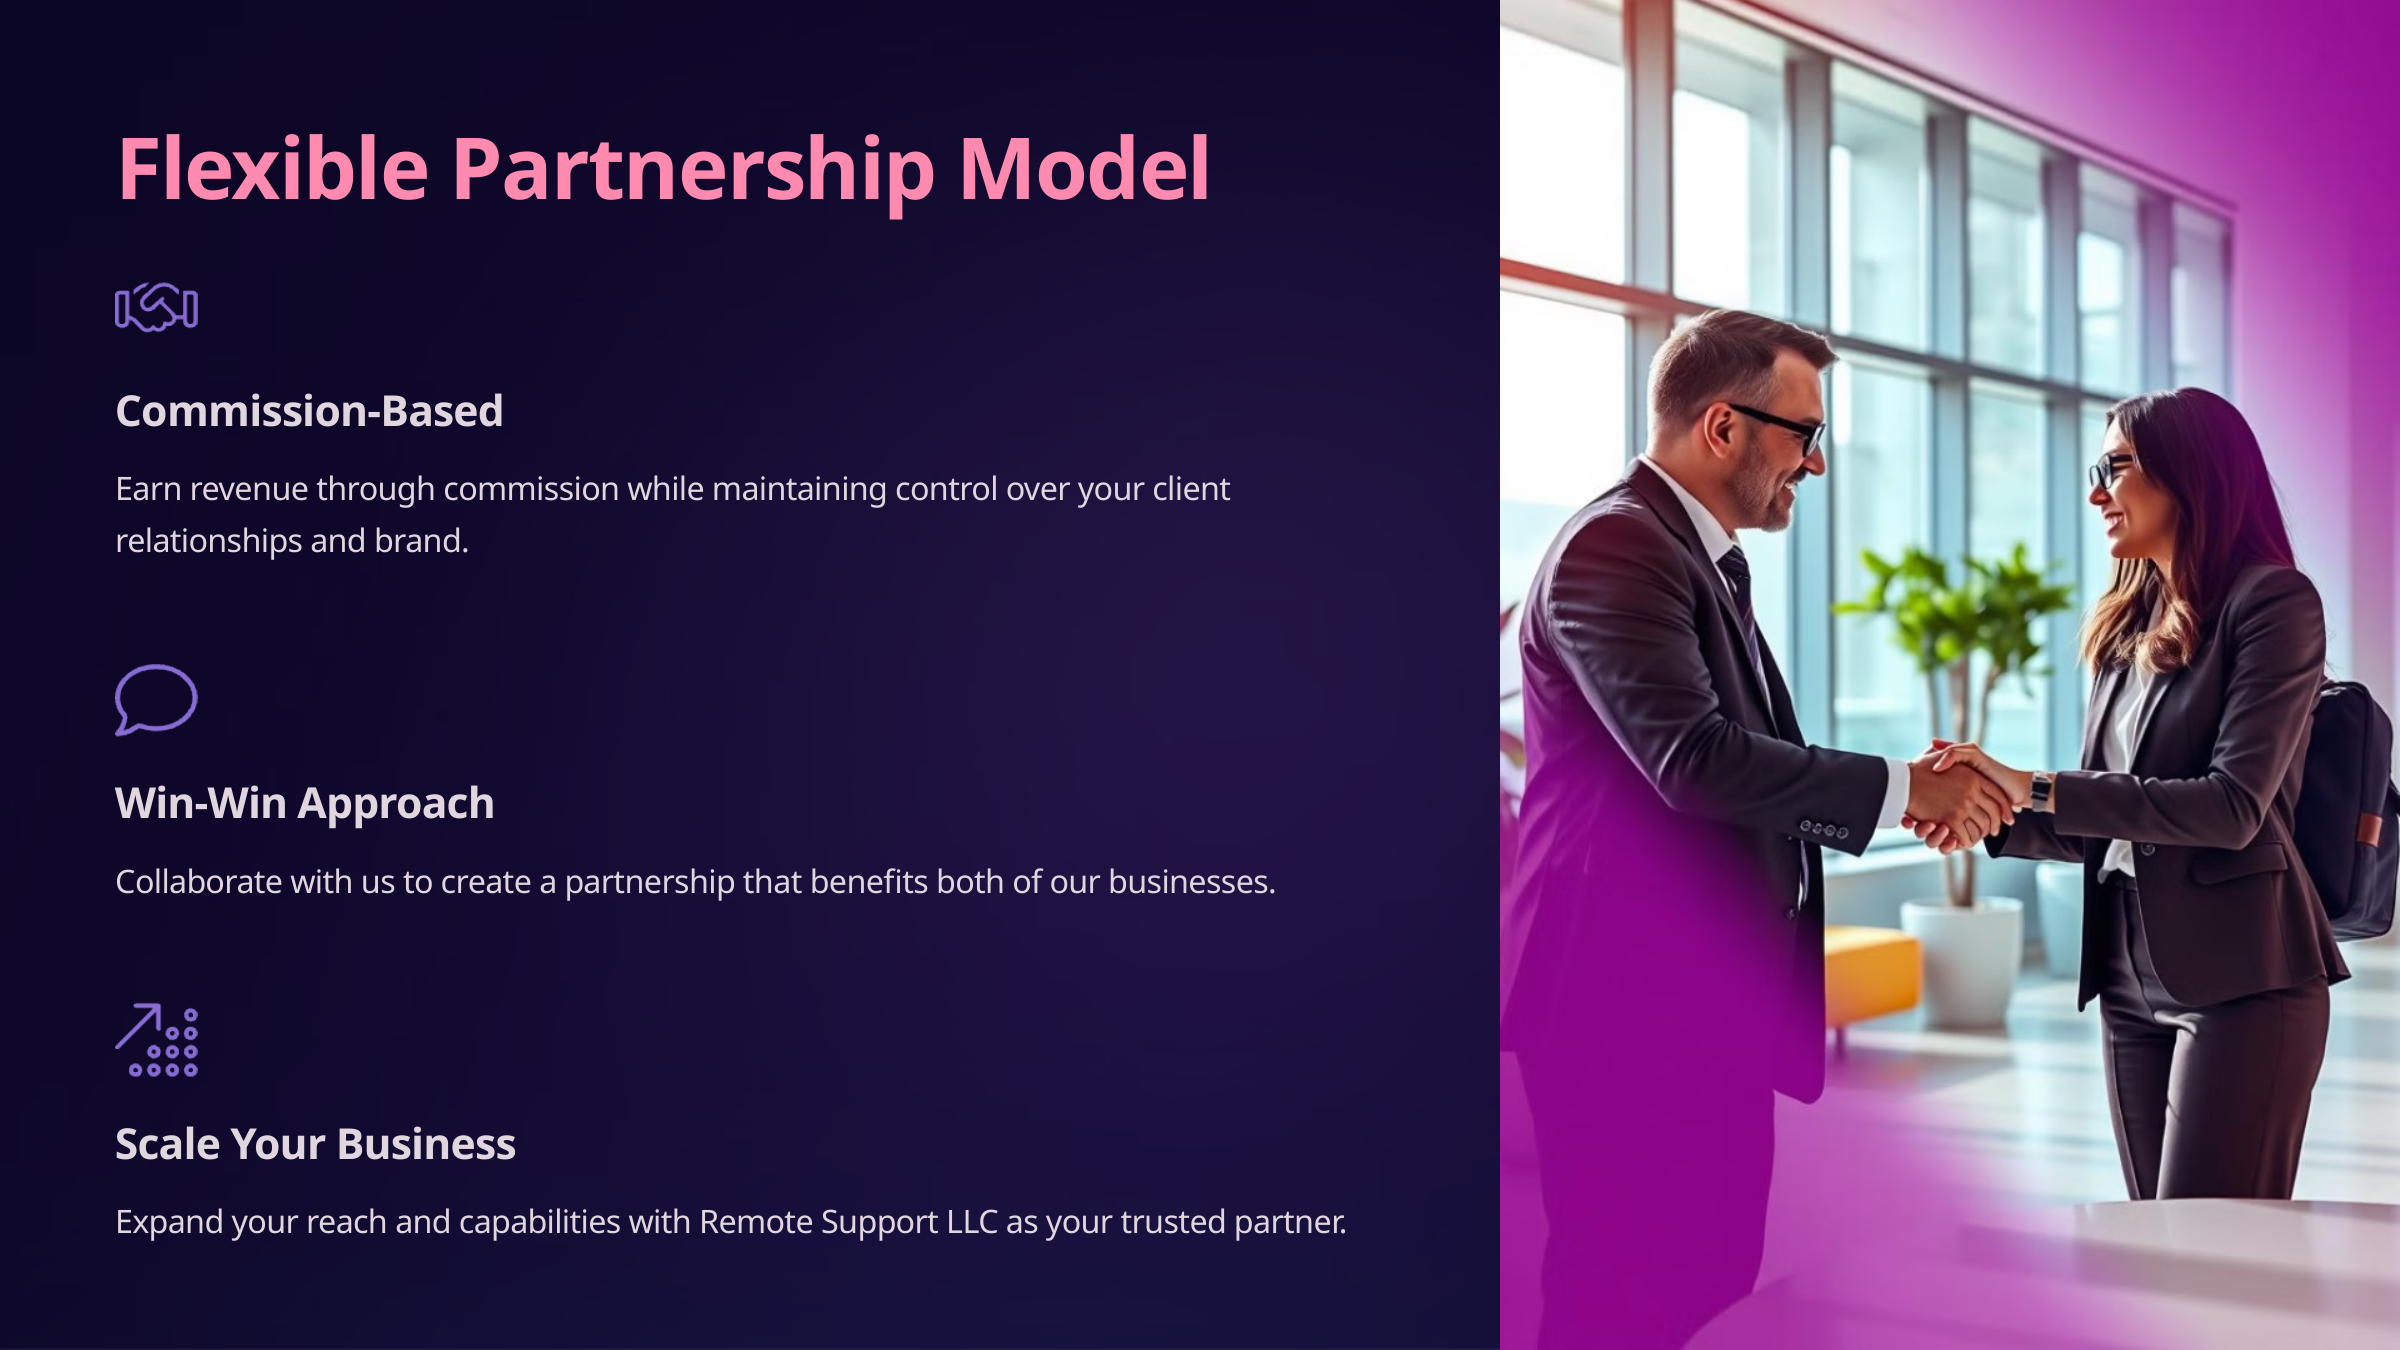

Flexible Partnership Model
Commission-Based
Earn revenue through commission while maintaining control over your client relationships and brand.
Win-Win Approach
Collaborate with us to create a partnership that benefits both of our businesses.
Scale Your Business
Expand your reach and capabilities with Remote Support LLC as your trusted partner.